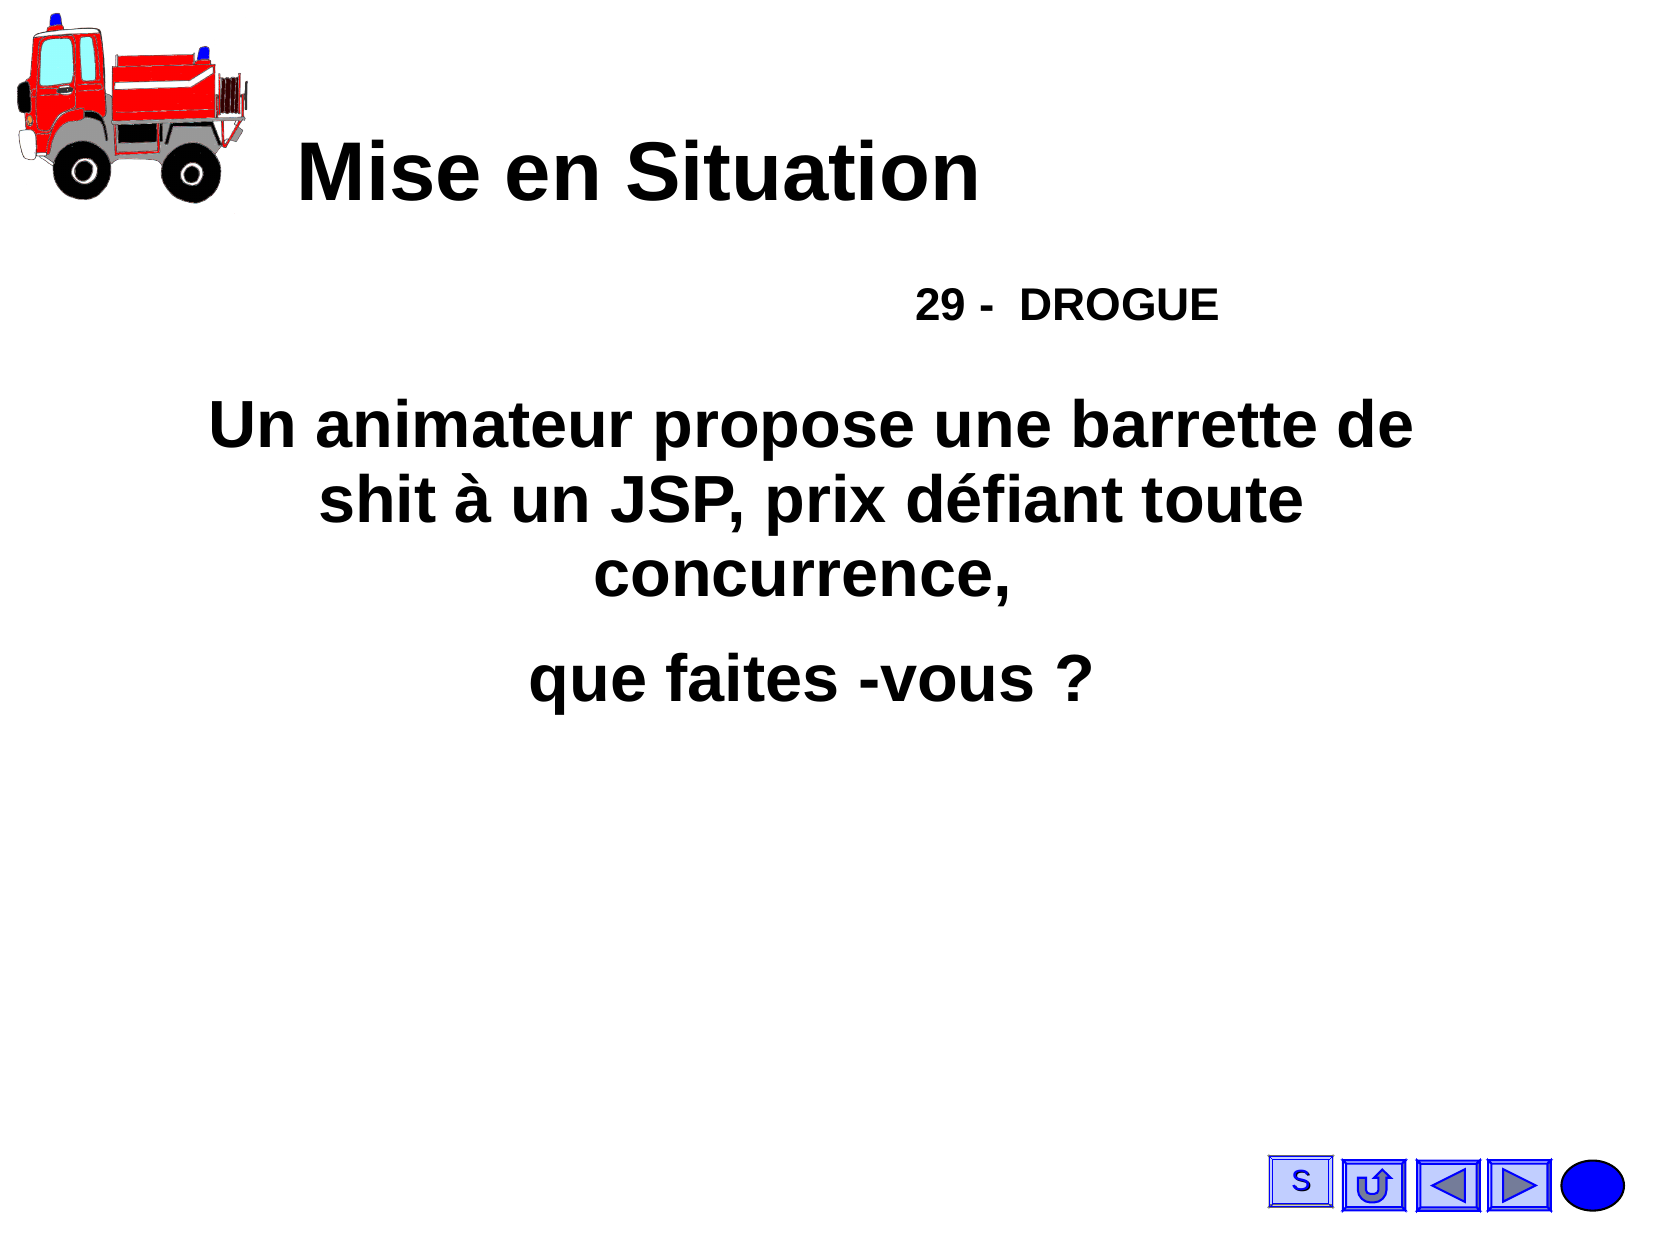

Mise en Situation
# Un animateur propose une barrette de shit à un JSP, prix défiant toute concurrence,
que faites -vous ?
29 -  DROGUE